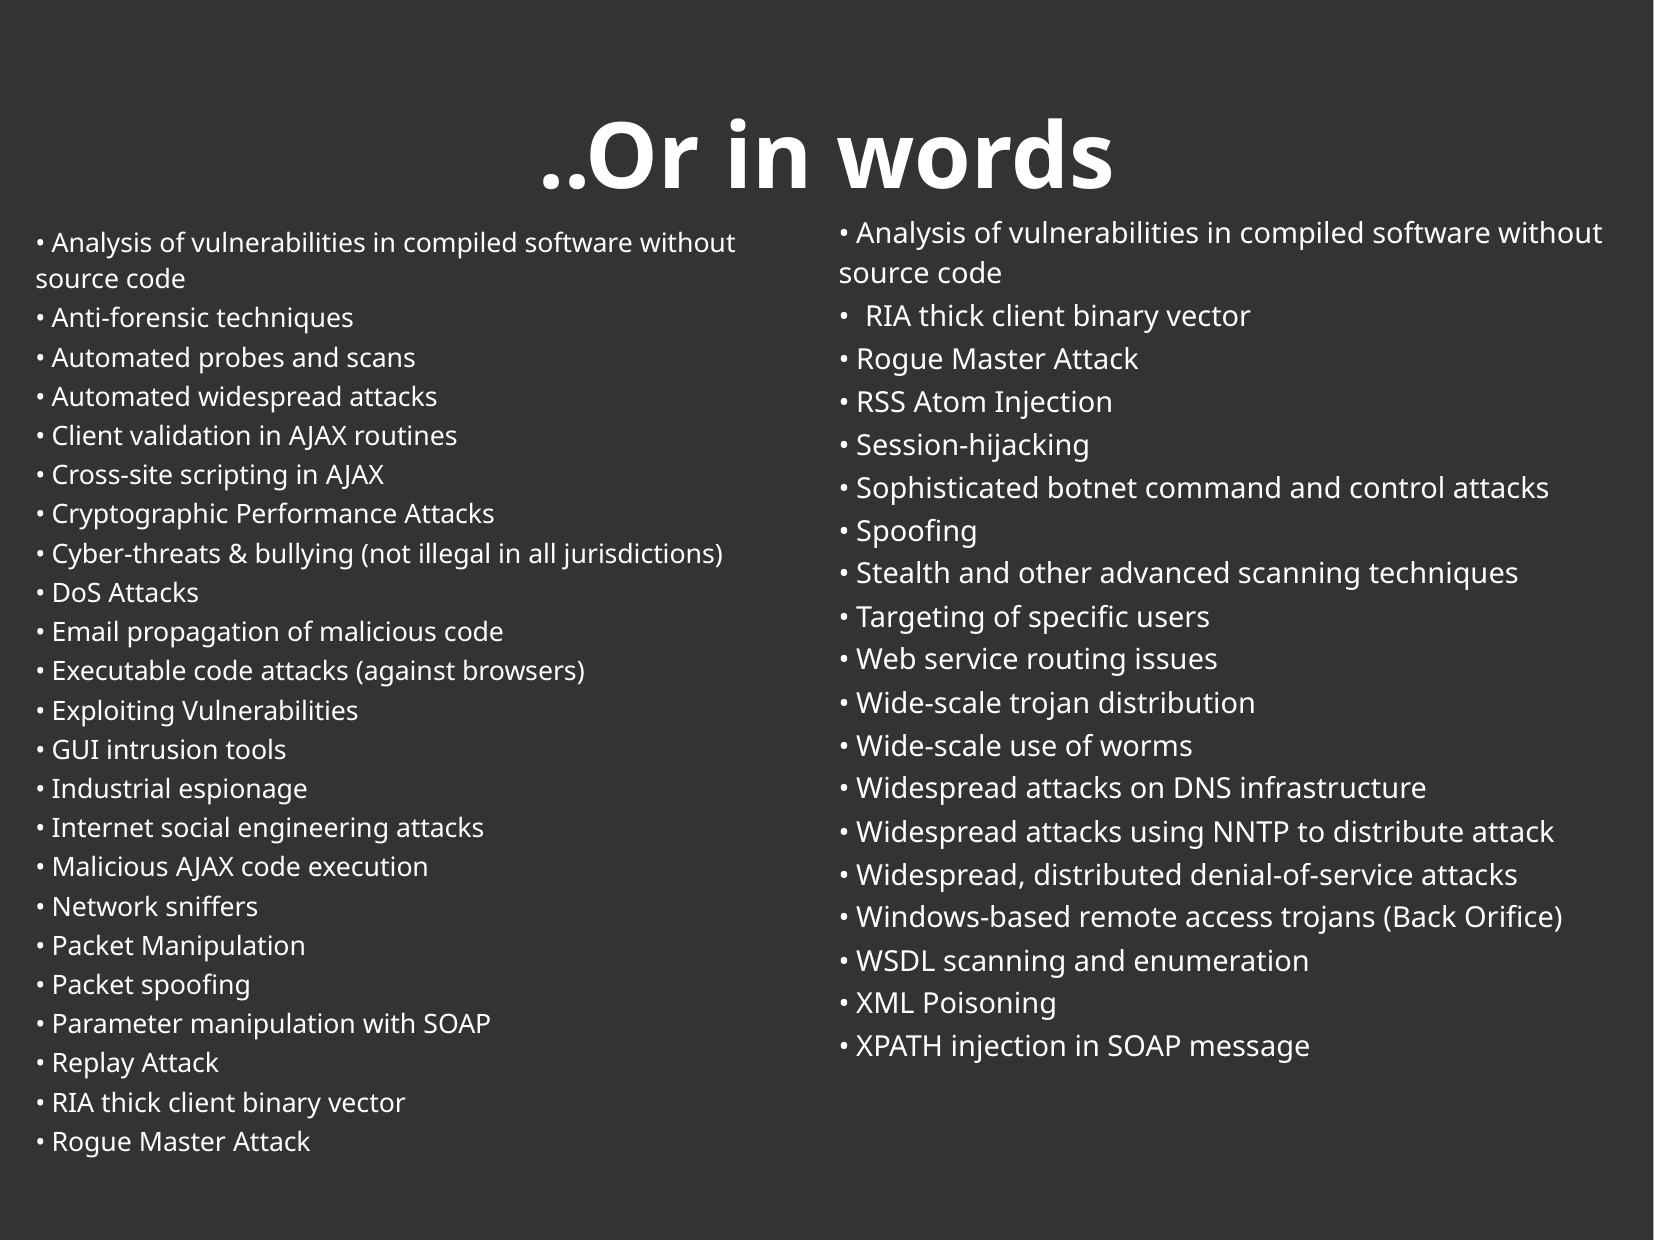

# ..Or in words
•	Analysis of vulnerabilities in compiled software without source code
•		RIA thick client binary vector
•	Rogue Master Attack
•	RSS Atom Injection
•	Session-hijacking
•	Sophisticated botnet command and control attacks
•	Spoofing
•	Stealth and other advanced scanning techniques
•	Targeting of specific users
•	Web service routing issues
•	Wide-scale trojan distribution
•	Wide-scale use of worms
•	Widespread attacks on DNS infrastructure
•	Widespread attacks using NNTP to distribute attack
•	Widespread, distributed denial-of-service attacks
•	Windows-based remote access trojans (Back Orifice)
•	WSDL scanning and enumeration
•	XML Poisoning
•	XPATH injection in SOAP message
•	Analysis of vulnerabilities in compiled software without source code
•	Anti-forensic techniques
•	Automated probes and scans
•	Automated widespread attacks
•	Client validation in AJAX routines
•	Cross-site scripting in AJAX
•	Cryptographic Performance Attacks
•	Cyber-threats & bullying (not illegal in all jurisdictions)
•	DoS Attacks
•	Email propagation of malicious code
•	Executable code attacks (against browsers)
•	Exploiting Vulnerabilities
•	GUI intrusion tools
•	Industrial espionage
•	Internet social engineering attacks
•	Malicious AJAX code execution
•	Network sniffers
•	Packet Manipulation
•	Packet spoofing
•	Parameter manipulation with SOAP
•	Replay Attack
•	RIA thick client binary vector
•	Rogue Master Attack